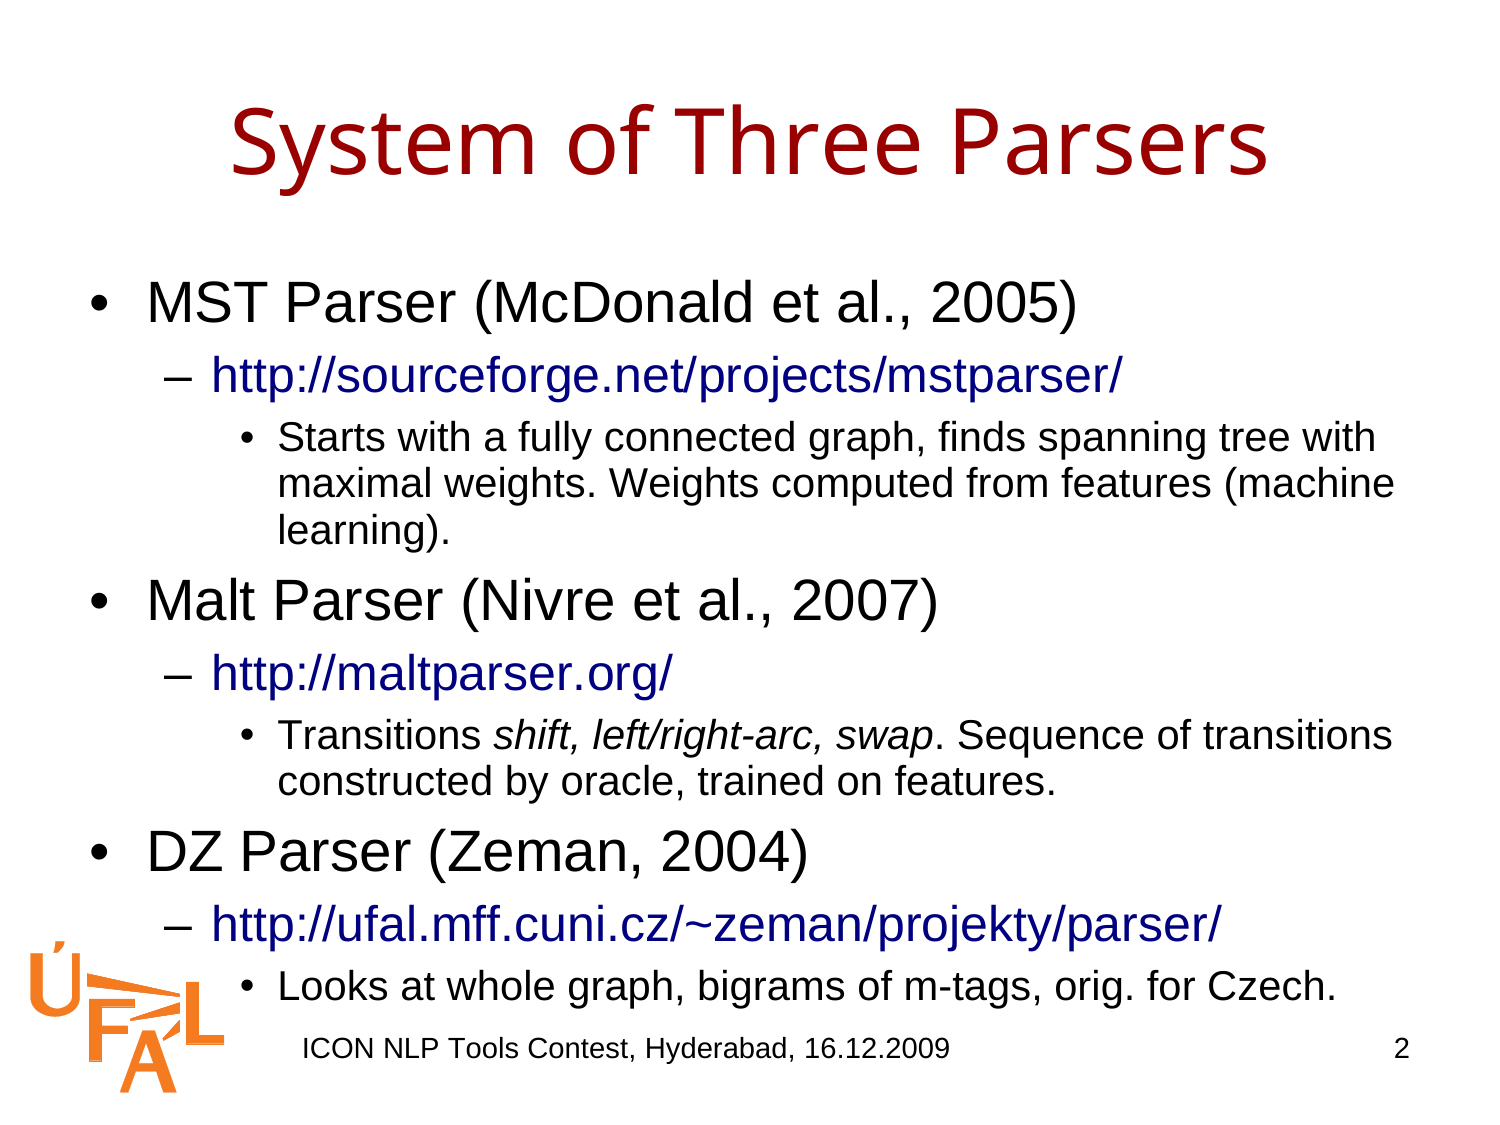

# System of Three Parsers
MST Parser (McDonald et al., 2005)
http://sourceforge.net/projects/mstparser/
Starts with a fully connected graph, finds spanning tree with maximal weights. Weights computed from features (machine learning).
Malt Parser (Nivre et al., 2007)
http://maltparser.org/
Transitions shift, left/right-arc, swap. Sequence of transitions constructed by oracle, trained on features.
DZ Parser (Zeman, 2004)
http://ufal.mff.cuni.cz/~zeman/projekty/parser/
Looks at whole graph, bigrams of m-tags, orig. for Czech.
ICON NLP Tools Contest, Hyderabad, 16.12.2009
2